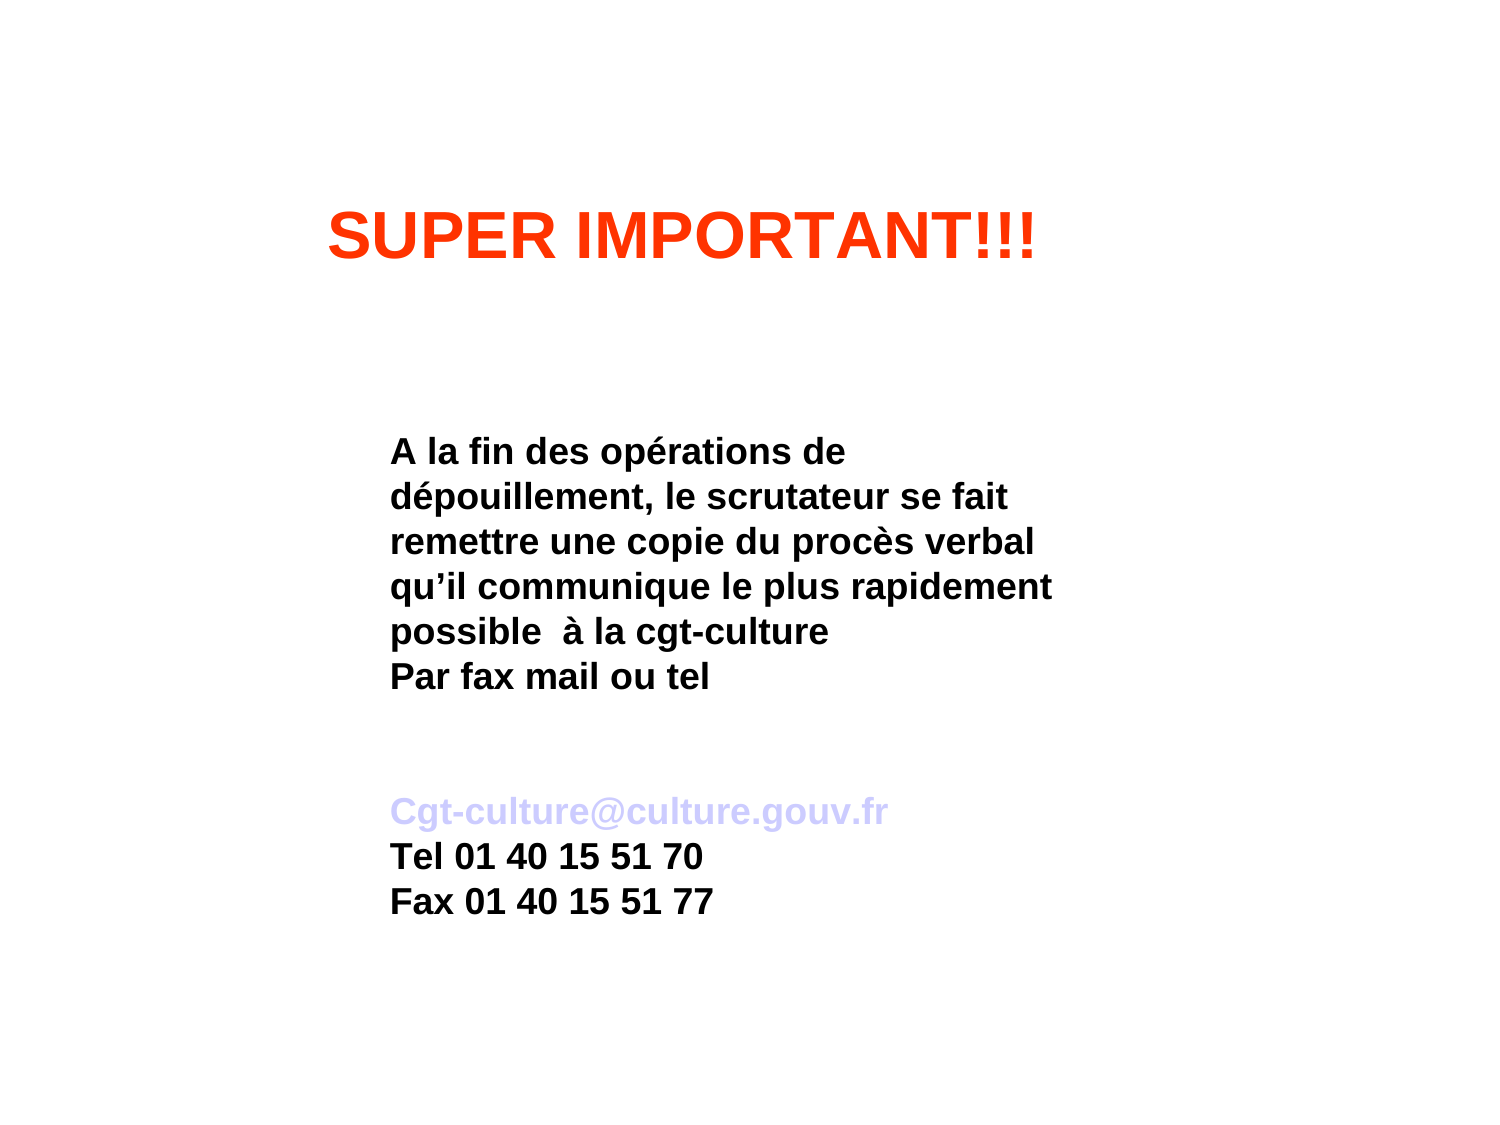

SUPER IMPORTANT!!!
A la fin des opérations de dépouillement, le scrutateur se fait remettre une copie du procès verbal qu’il communique le plus rapidement possible à la cgt-culture
Par fax mail ou tel
Cgt-culture@culture.gouv.fr
Tel 01 40 15 51 70
Fax 01 40 15 51 77